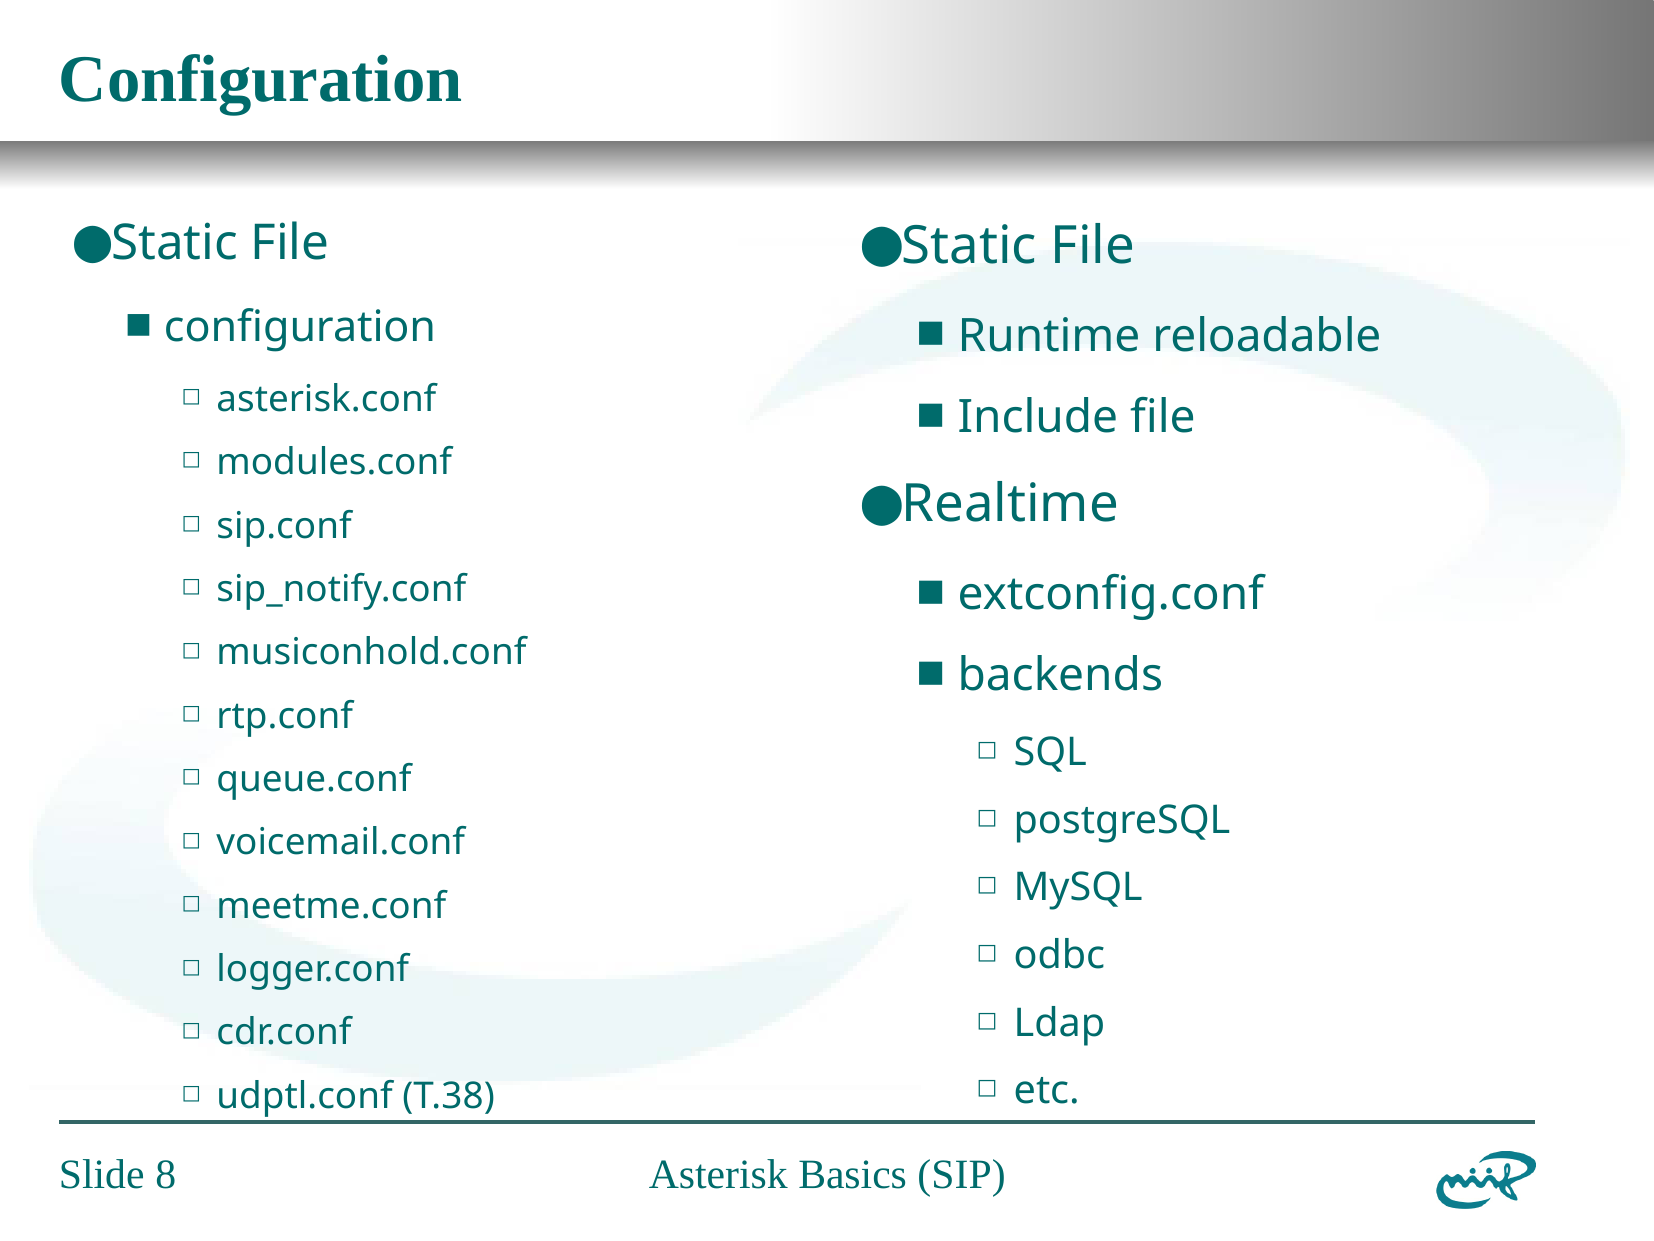

# Configuration
Static File
configuration
asterisk.conf
modules.conf
sip.conf
sip_notify.conf
musiconhold.conf
rtp.conf
queue.conf
voicemail.conf
meetme.conf
logger.conf
cdr.conf
udptl.conf (T.38)
Static File
Runtime reloadable
Include file
Realtime
extconfig.conf
backends
SQL
postgreSQL
MySQL
odbc
Ldap
etc.
8
Asterisk Basics (SIP)